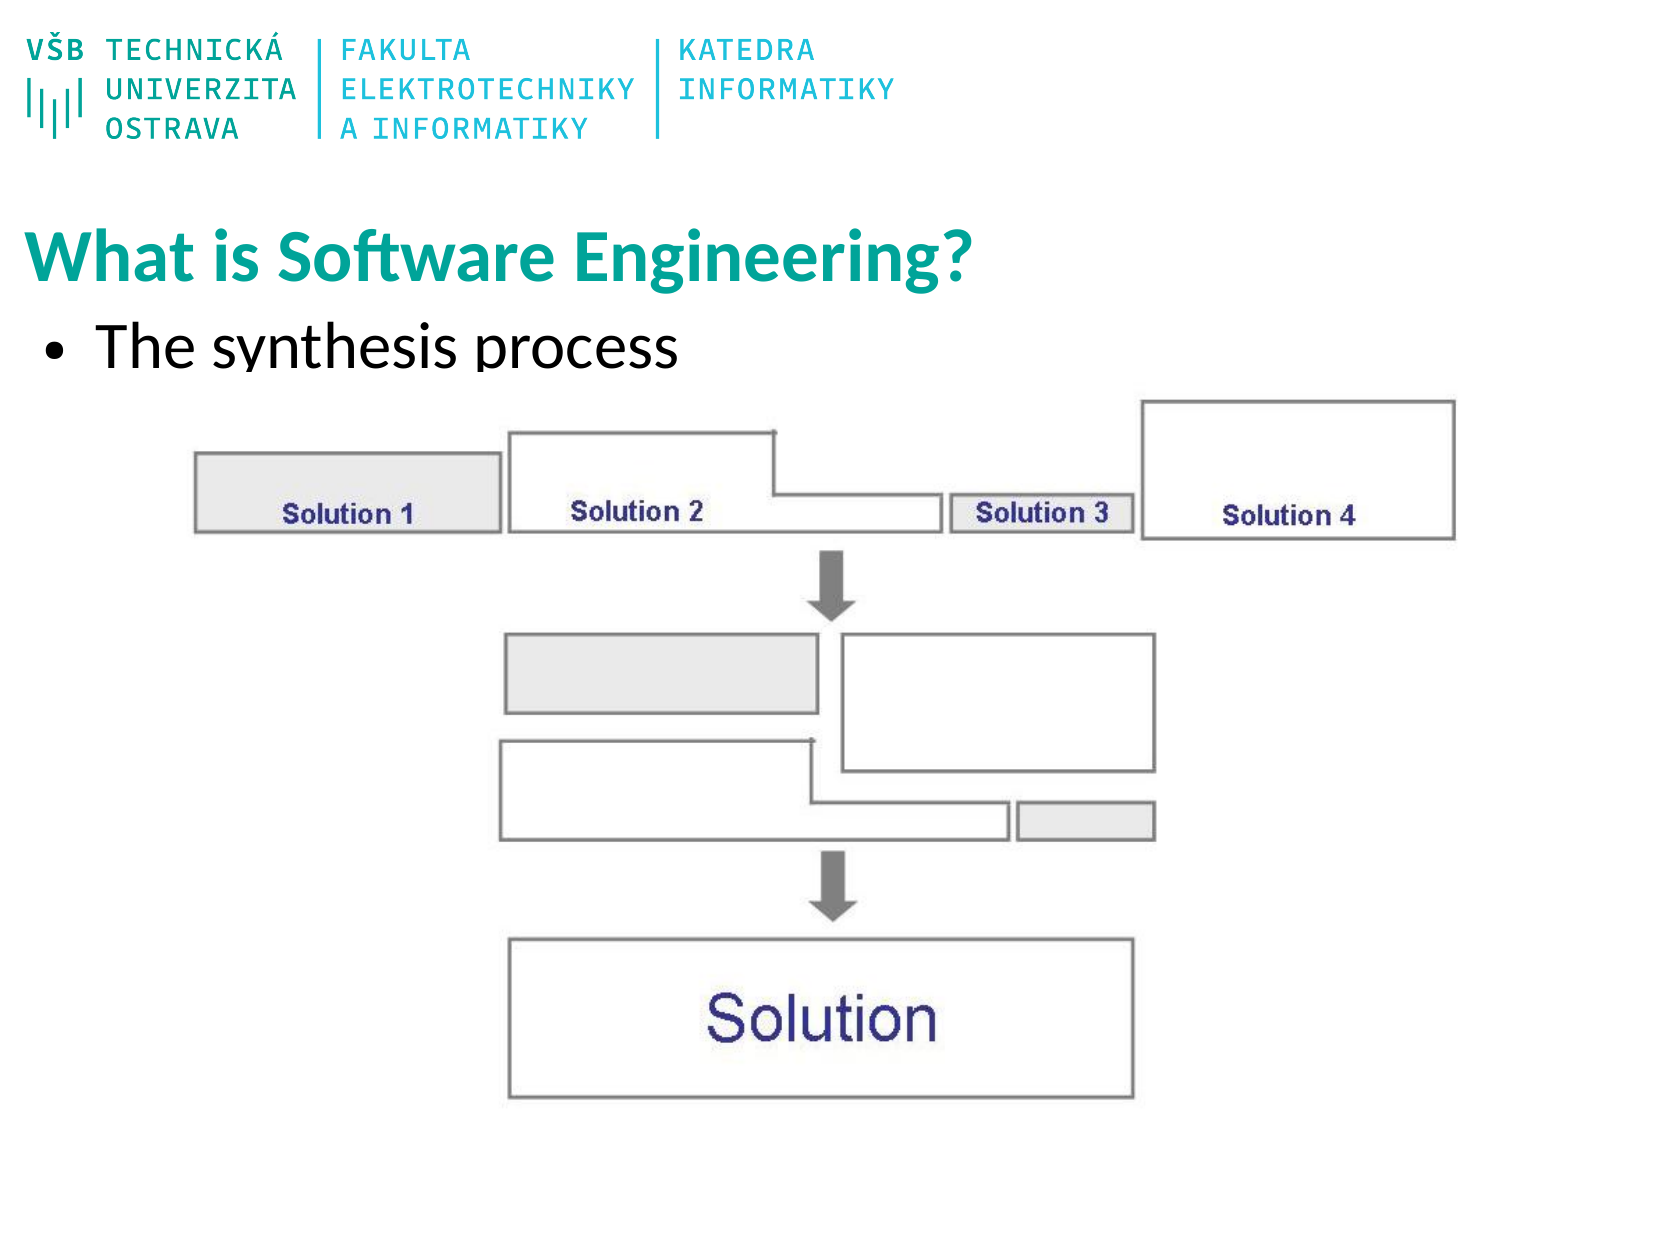

# What is Software Engineering?
The synthesis process